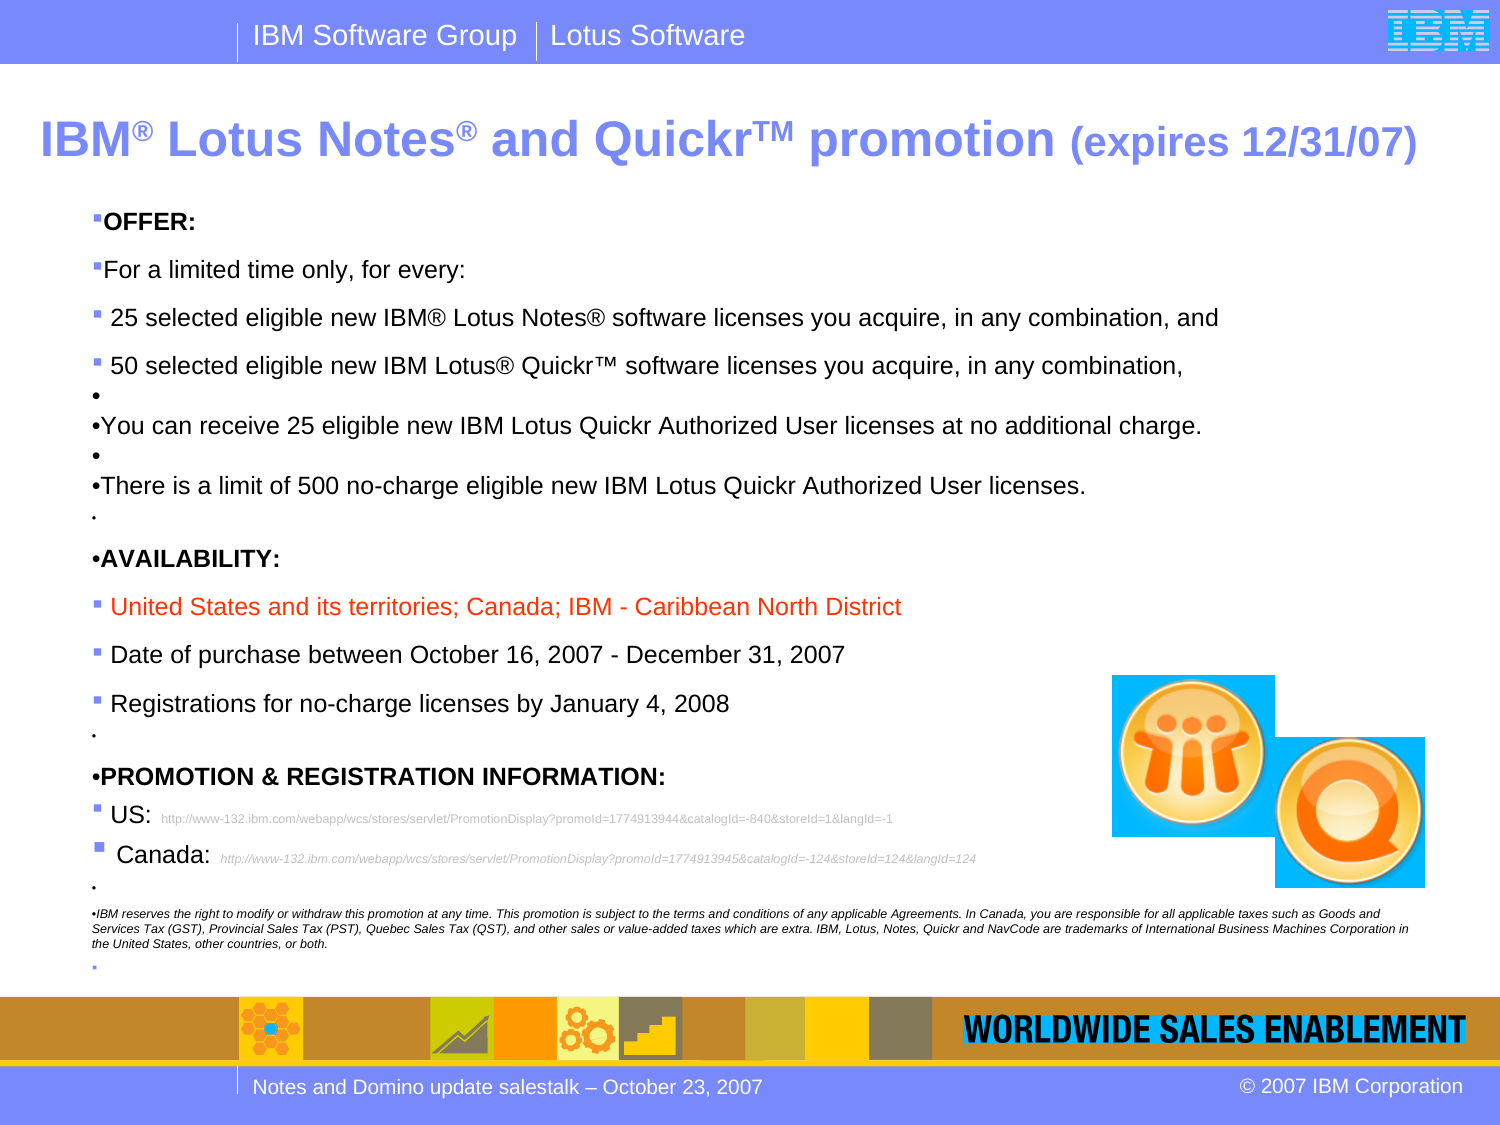

# IBM® Lotus Notes® and QuickrTM promotion (expires 12/31/07)
OFFER:
For a limited time only, for every:
 25 selected eligible new IBM® Lotus Notes® software licenses you acquire, in any combination, and
 50 selected eligible new IBM Lotus® Quickr™ software licenses you acquire, in any combination,
You can receive 25 eligible new IBM Lotus Quickr Authorized User licenses at no additional charge.
There is a limit of 500 no-charge eligible new IBM Lotus Quickr Authorized User licenses.
AVAILABILITY:
 United States and its territories; Canada; IBM - Caribbean North District
 Date of purchase between October 16, 2007 - December 31, 2007
 Registrations for no-charge licenses by January 4, 2008
PROMOTION & REGISTRATION INFORMATION:
 US: http://www-132.ibm.com/webapp/wcs/stores/servlet/PromotionDisplay?promoId=1774913944&catalogId=-840&storeId=1&langId=-1
 Canada: http://www-132.ibm.com/webapp/wcs/stores/servlet/PromotionDisplay?promoId=1774913945&catalogId=-124&storeId=124&langId=124
IBM reserves the right to modify or withdraw this promotion at any time. This promotion is subject to the terms and conditions of any applicable Agreements. In Canada, you are responsible for all applicable taxes such as Goods and Services Tax (GST), Provincial Sales Tax (PST), Quebec Sales Tax (QST), and other sales or value-added taxes which are extra. IBM, Lotus, Notes, Quickr and NavCode are trademarks of International Business Machines Corporation in the United States, other countries, or both.